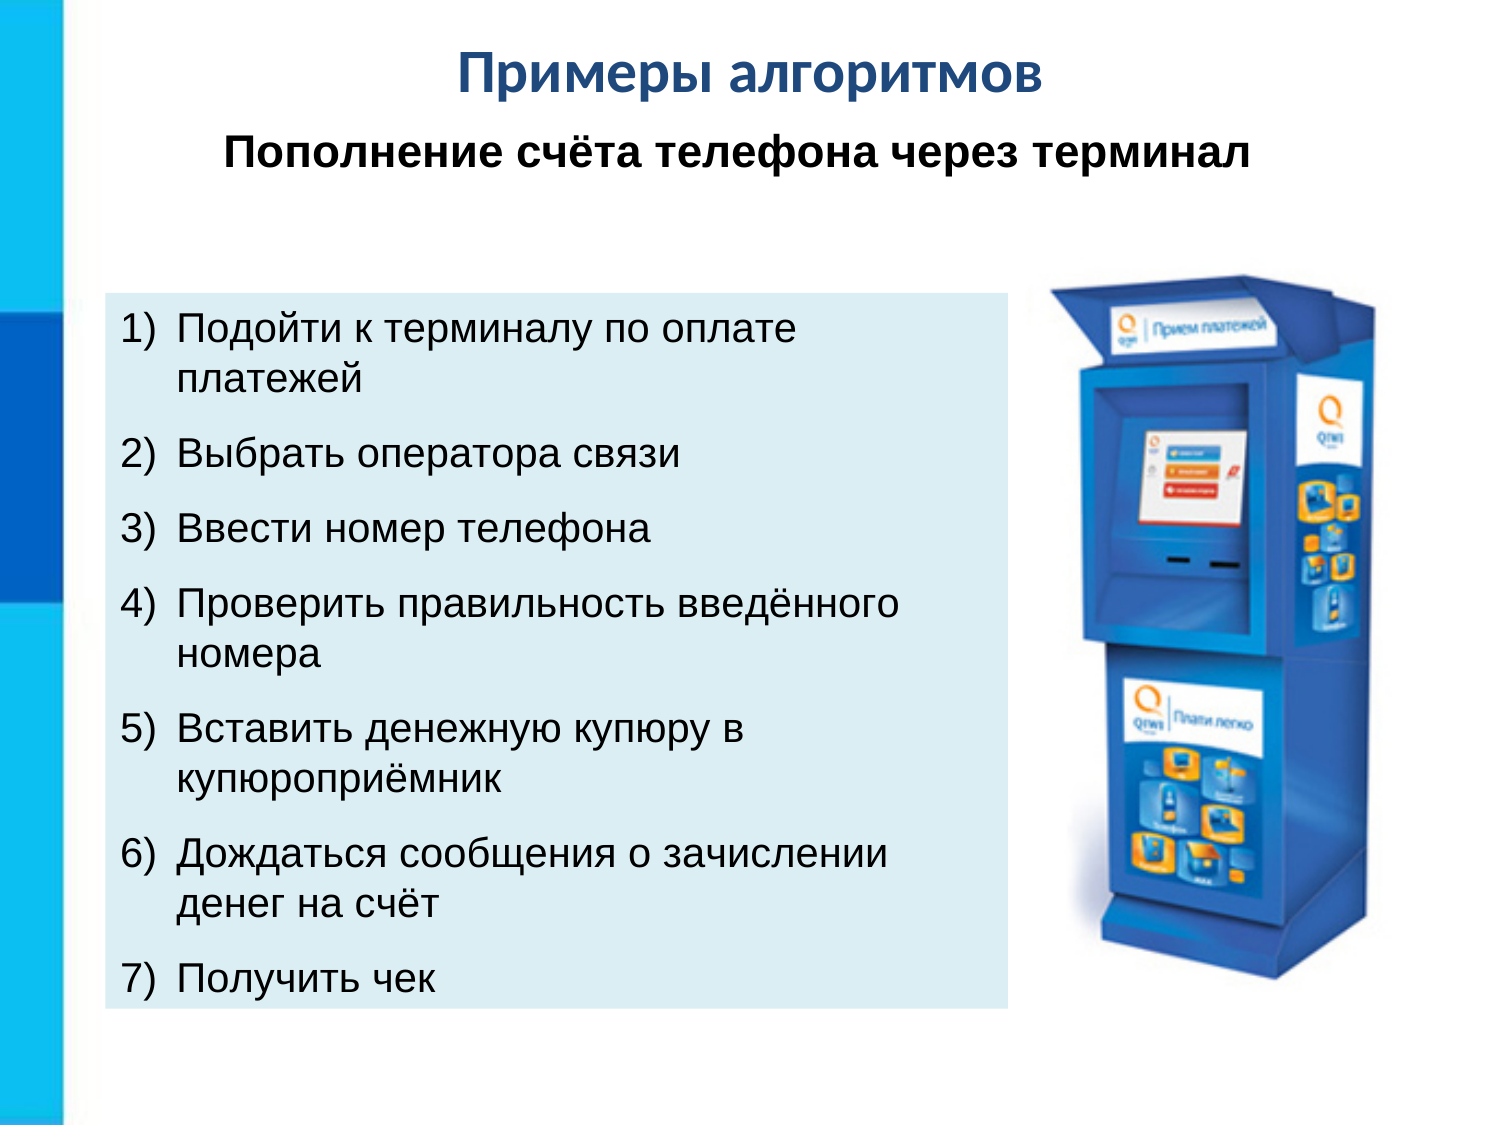

Примеры алгоритмов
Пополнение счёта телефона через терминал
Подойти к терминалу по оплате платежей
Выбрать оператора связи
Ввести номер телефона
Проверить правильность введённого номера
Вставить денежную купюру в купюроприёмник
Дождаться сообщения о зачислении денег на счёт
Получить чек